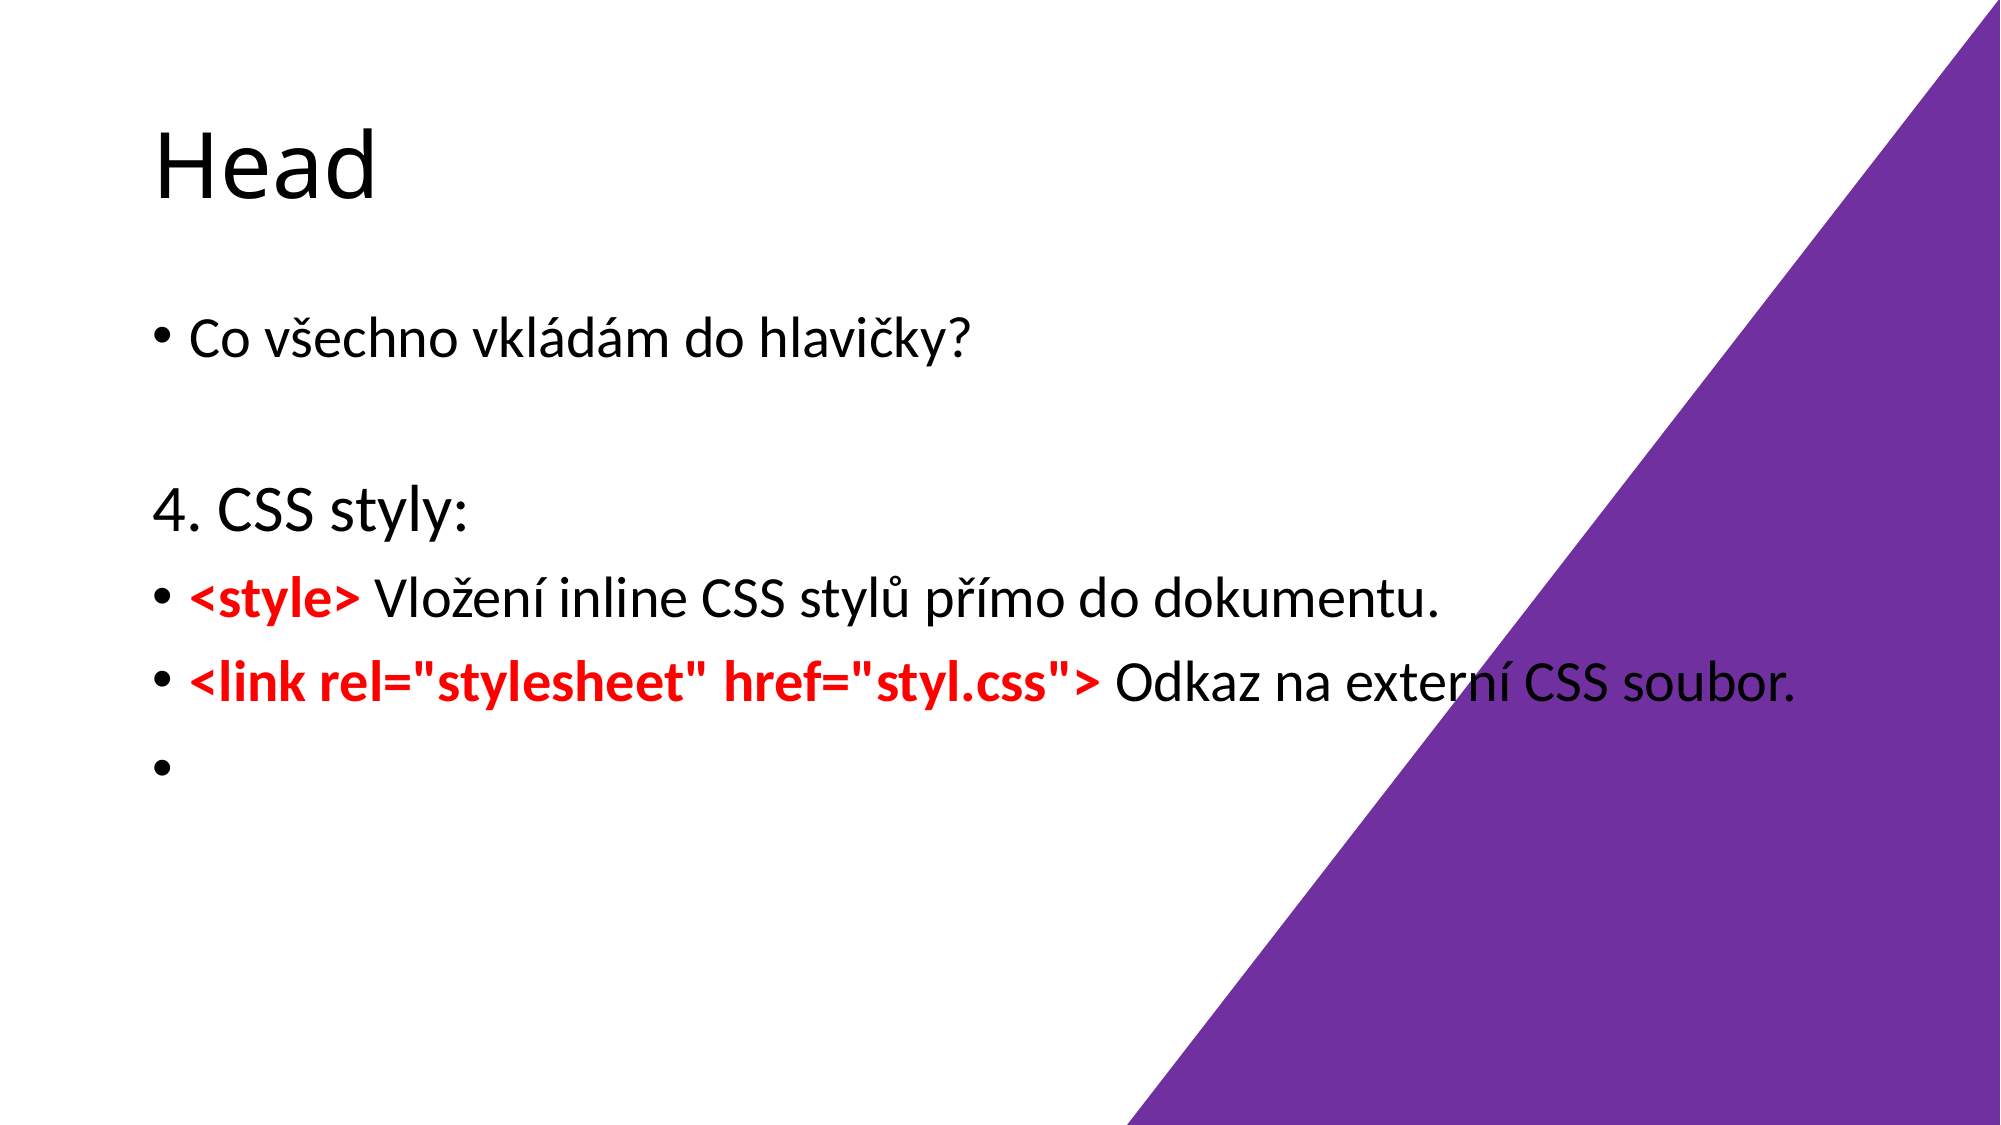

# Head
Co všechno vkládám do hlavičky?
4. CSS styly:
<style> Vložení inline CSS stylů přímo do dokumentu.
<link rel="stylesheet" href="styl.css"> Odkaz na externí CSS soubor.